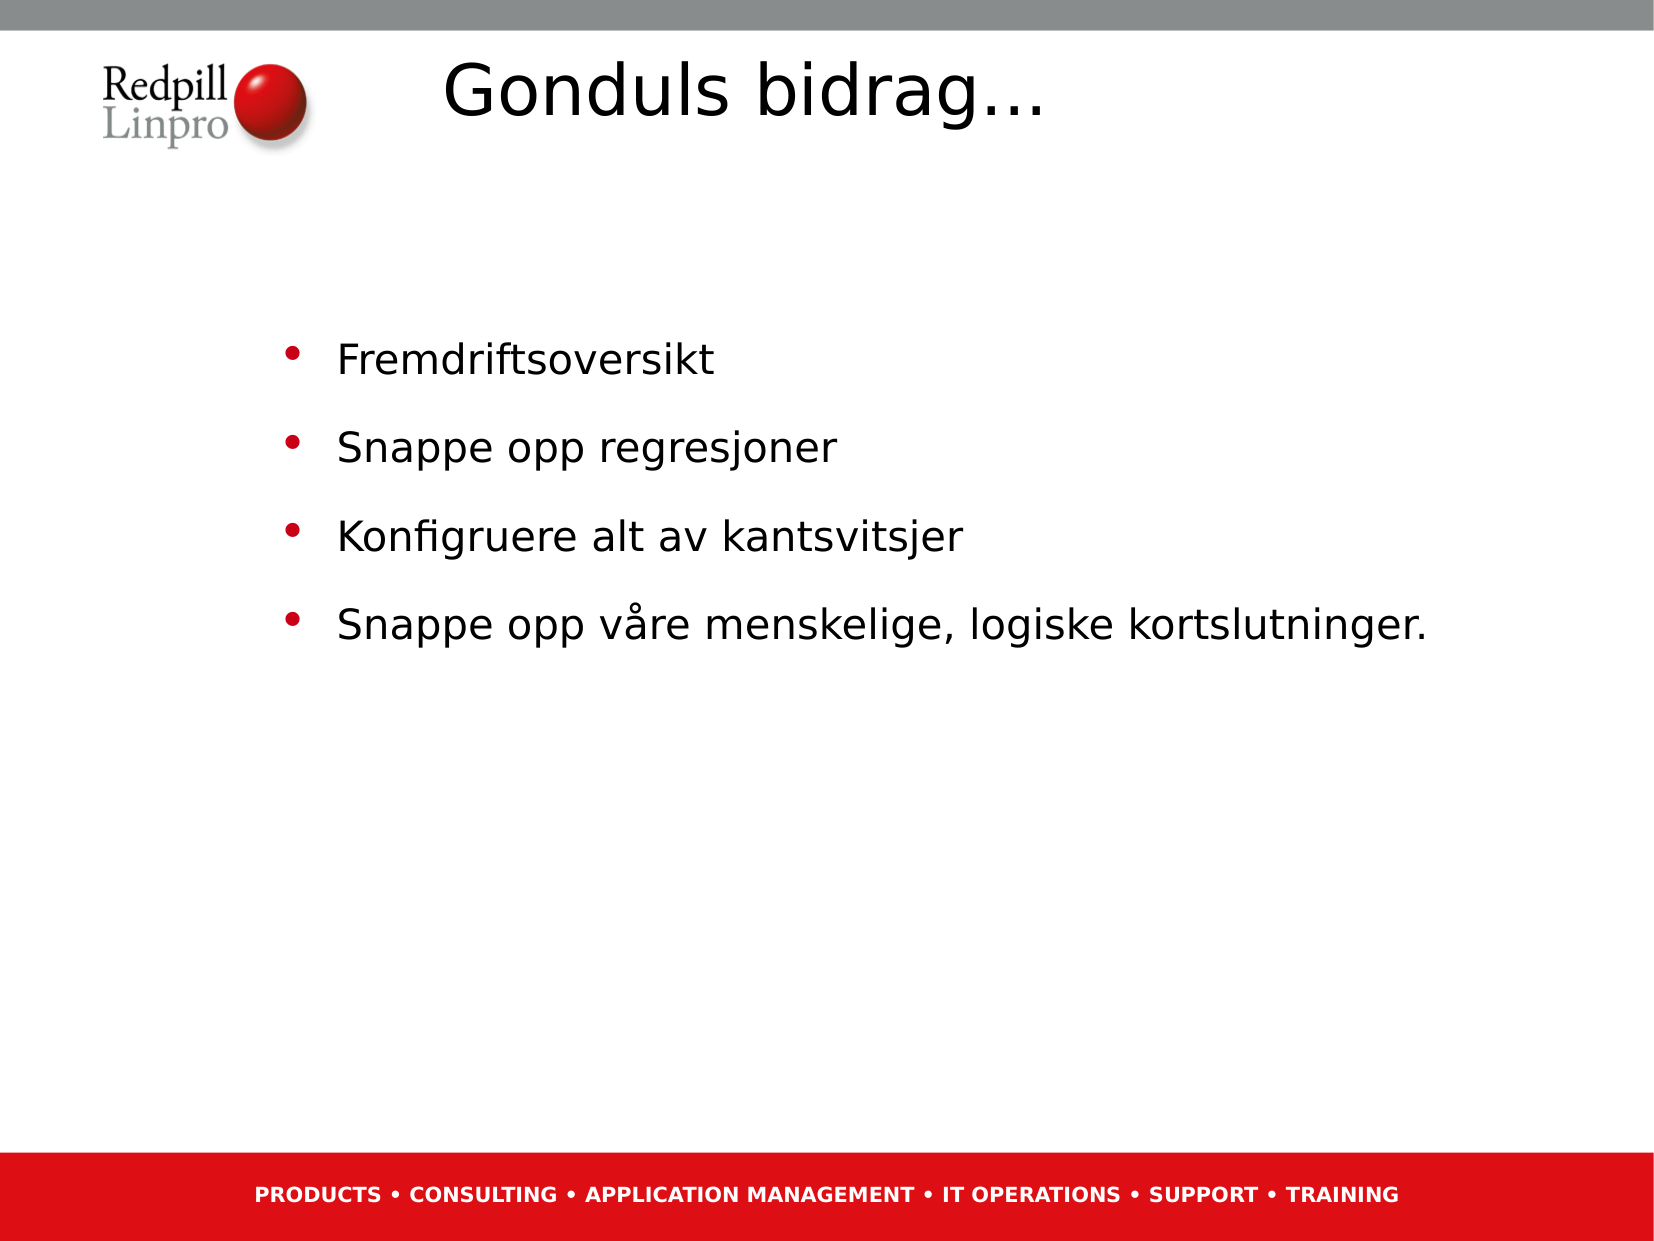

# Gonduls bidrag...
Fremdriftsoversikt
Snappe opp regresjoner
Konfigruere alt av kantsvitsjer
Snappe opp våre menskelige, logiske kortslutninger.